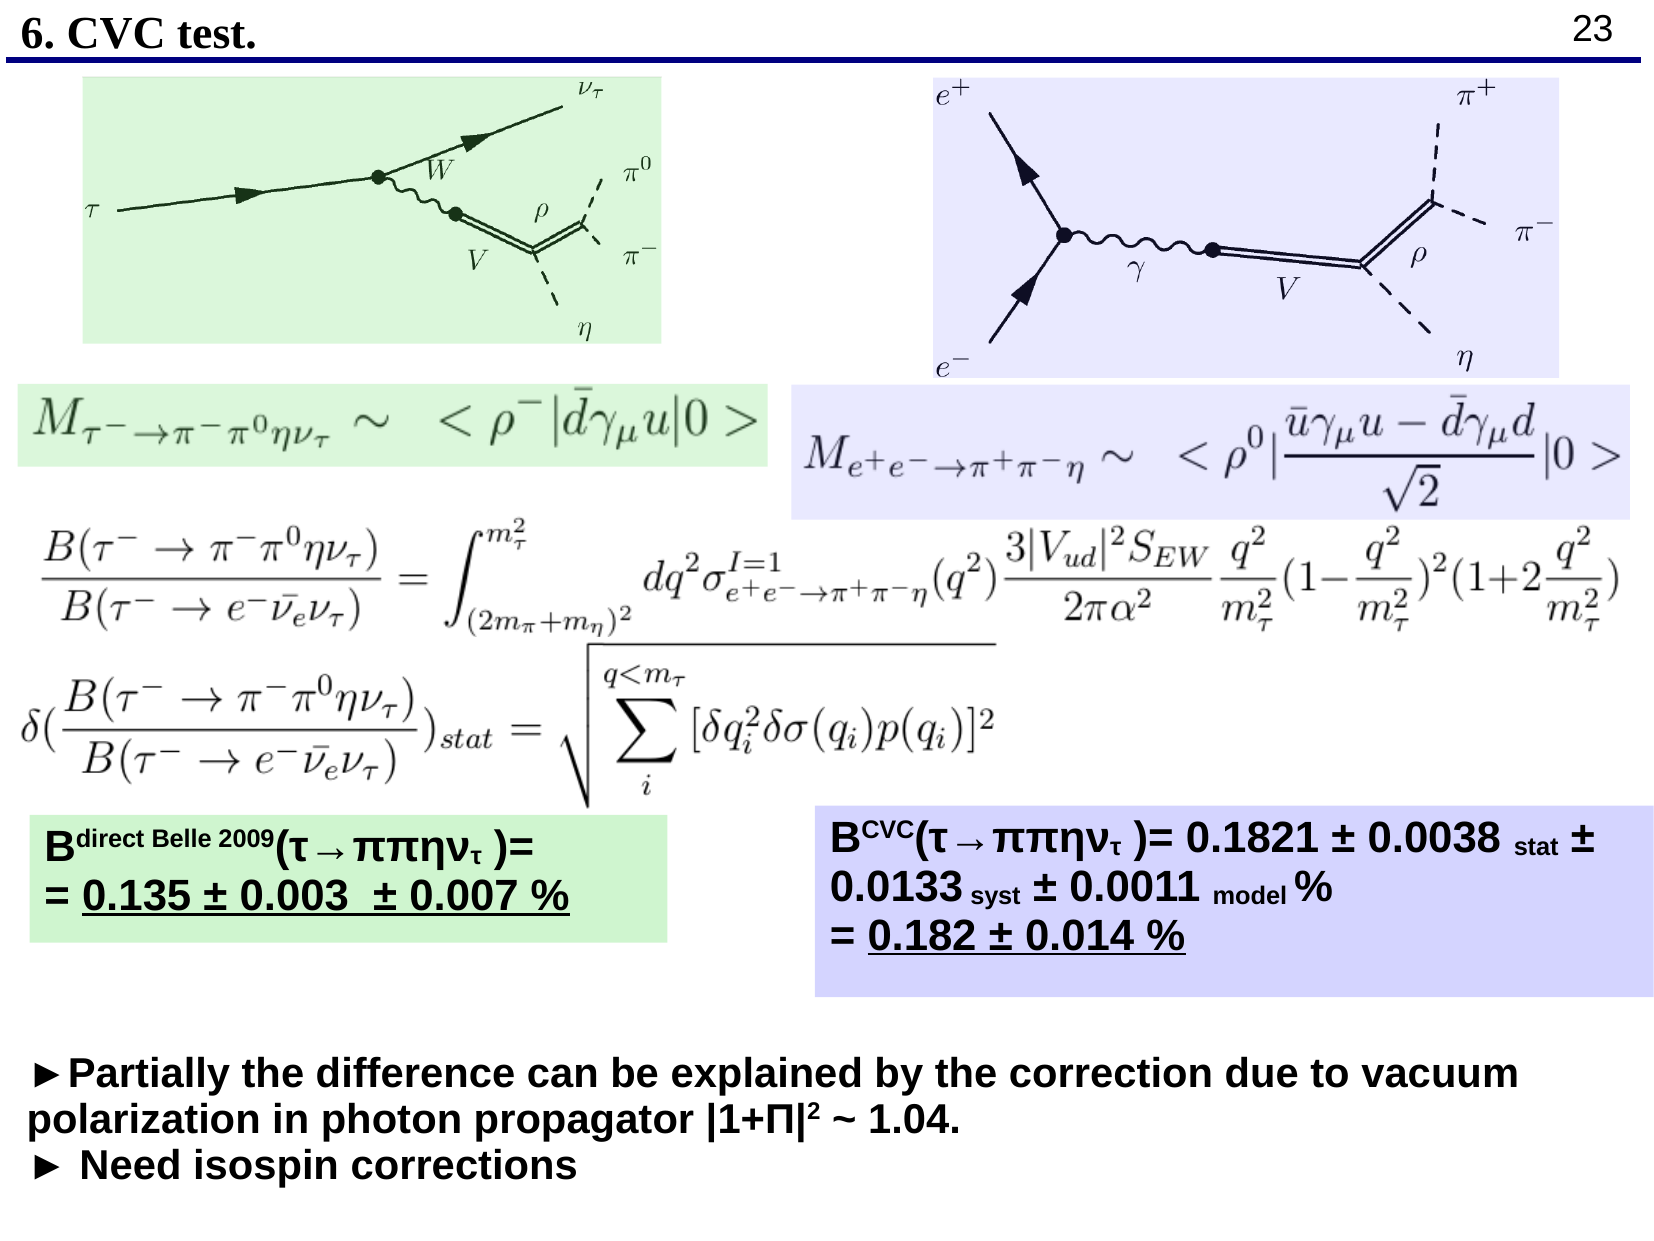

23
6. CVC test.
BCVC(τ→ππηντ )= 0.1821 ± 0.0038 stat ± 0.0133 syst ± 0.0011 model %
= 0.182 ± 0.014 %
Bdirect Belle 2009(τ→ππηντ )=
= 0.135 ± 0.003 ± 0.007 %
►Partially the difference can be explained by the correction due to vacuum polarization in photon propagator |1+П|2 ~ 1.04.
► Need isospin corrections